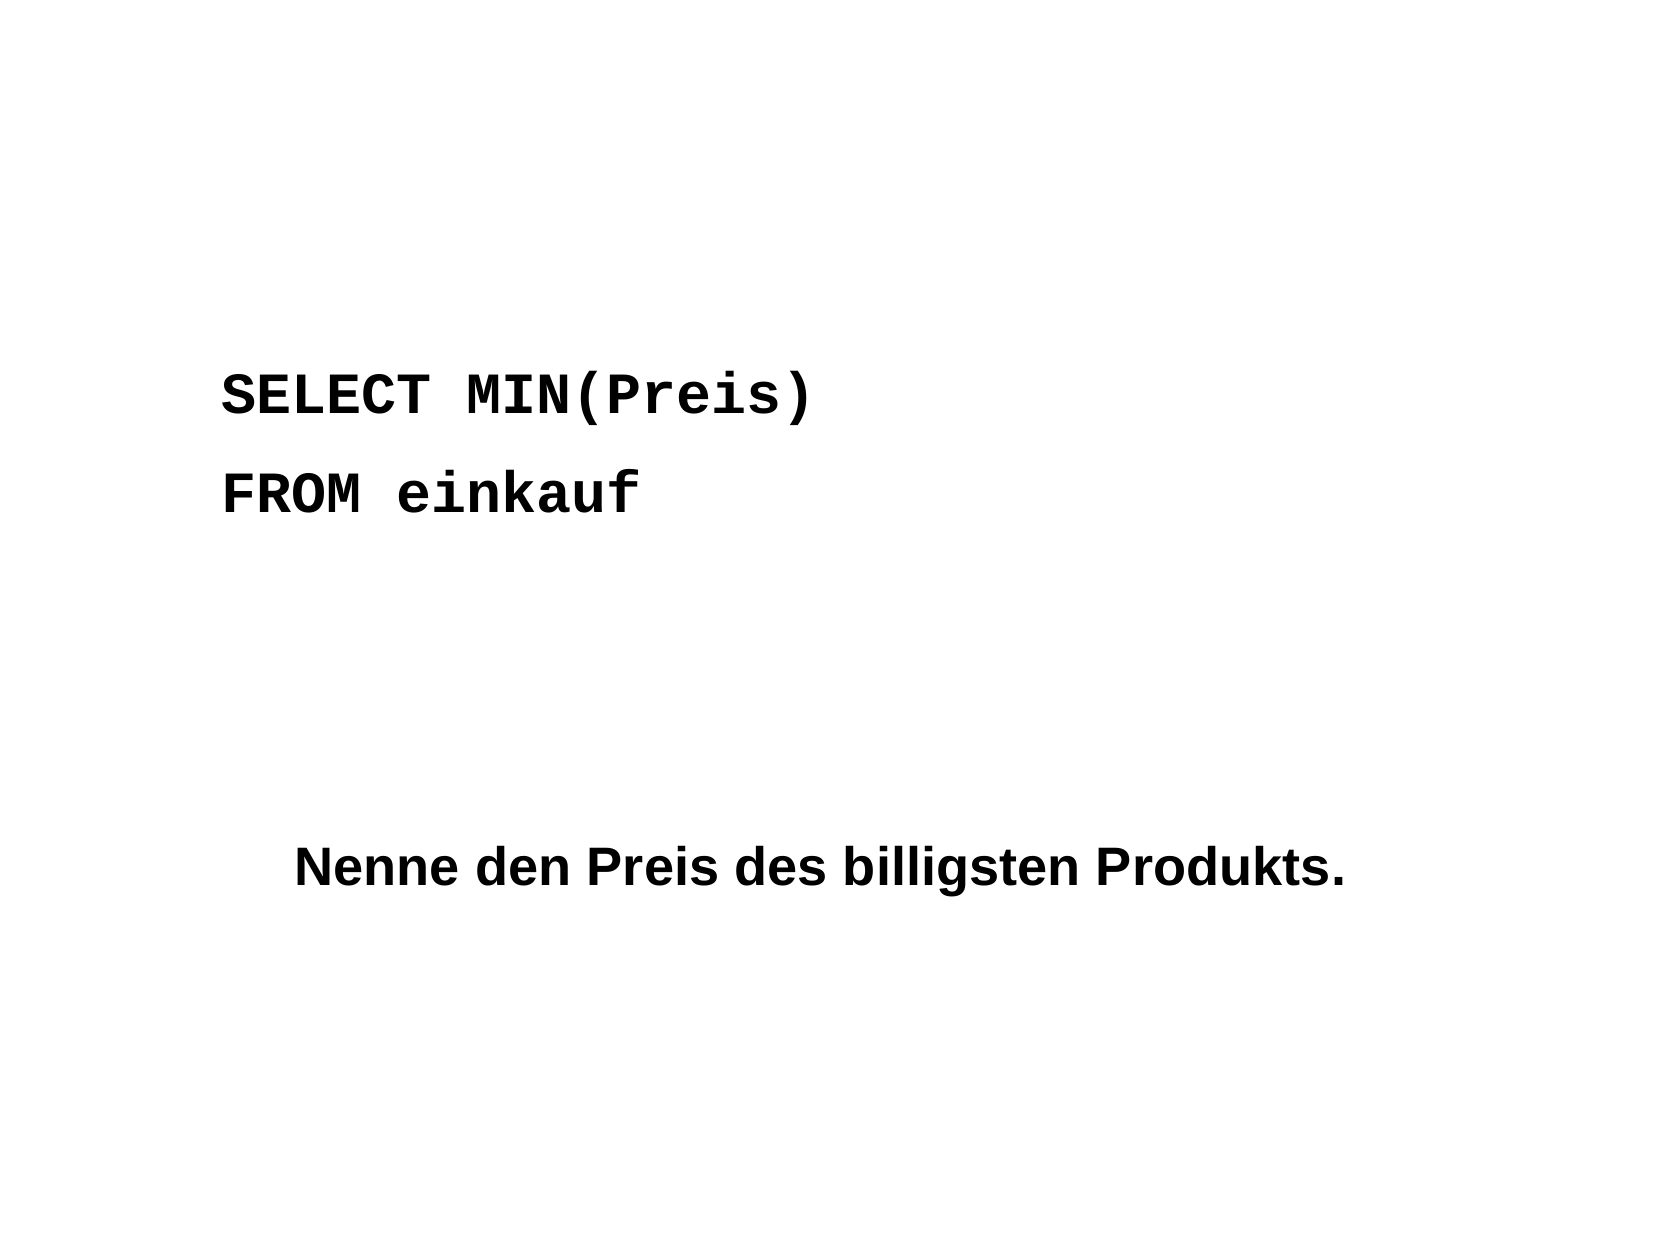

SELECT MIN(Preis)
FROM einkauf
# Nenne den Preis des billigsten Produkts.